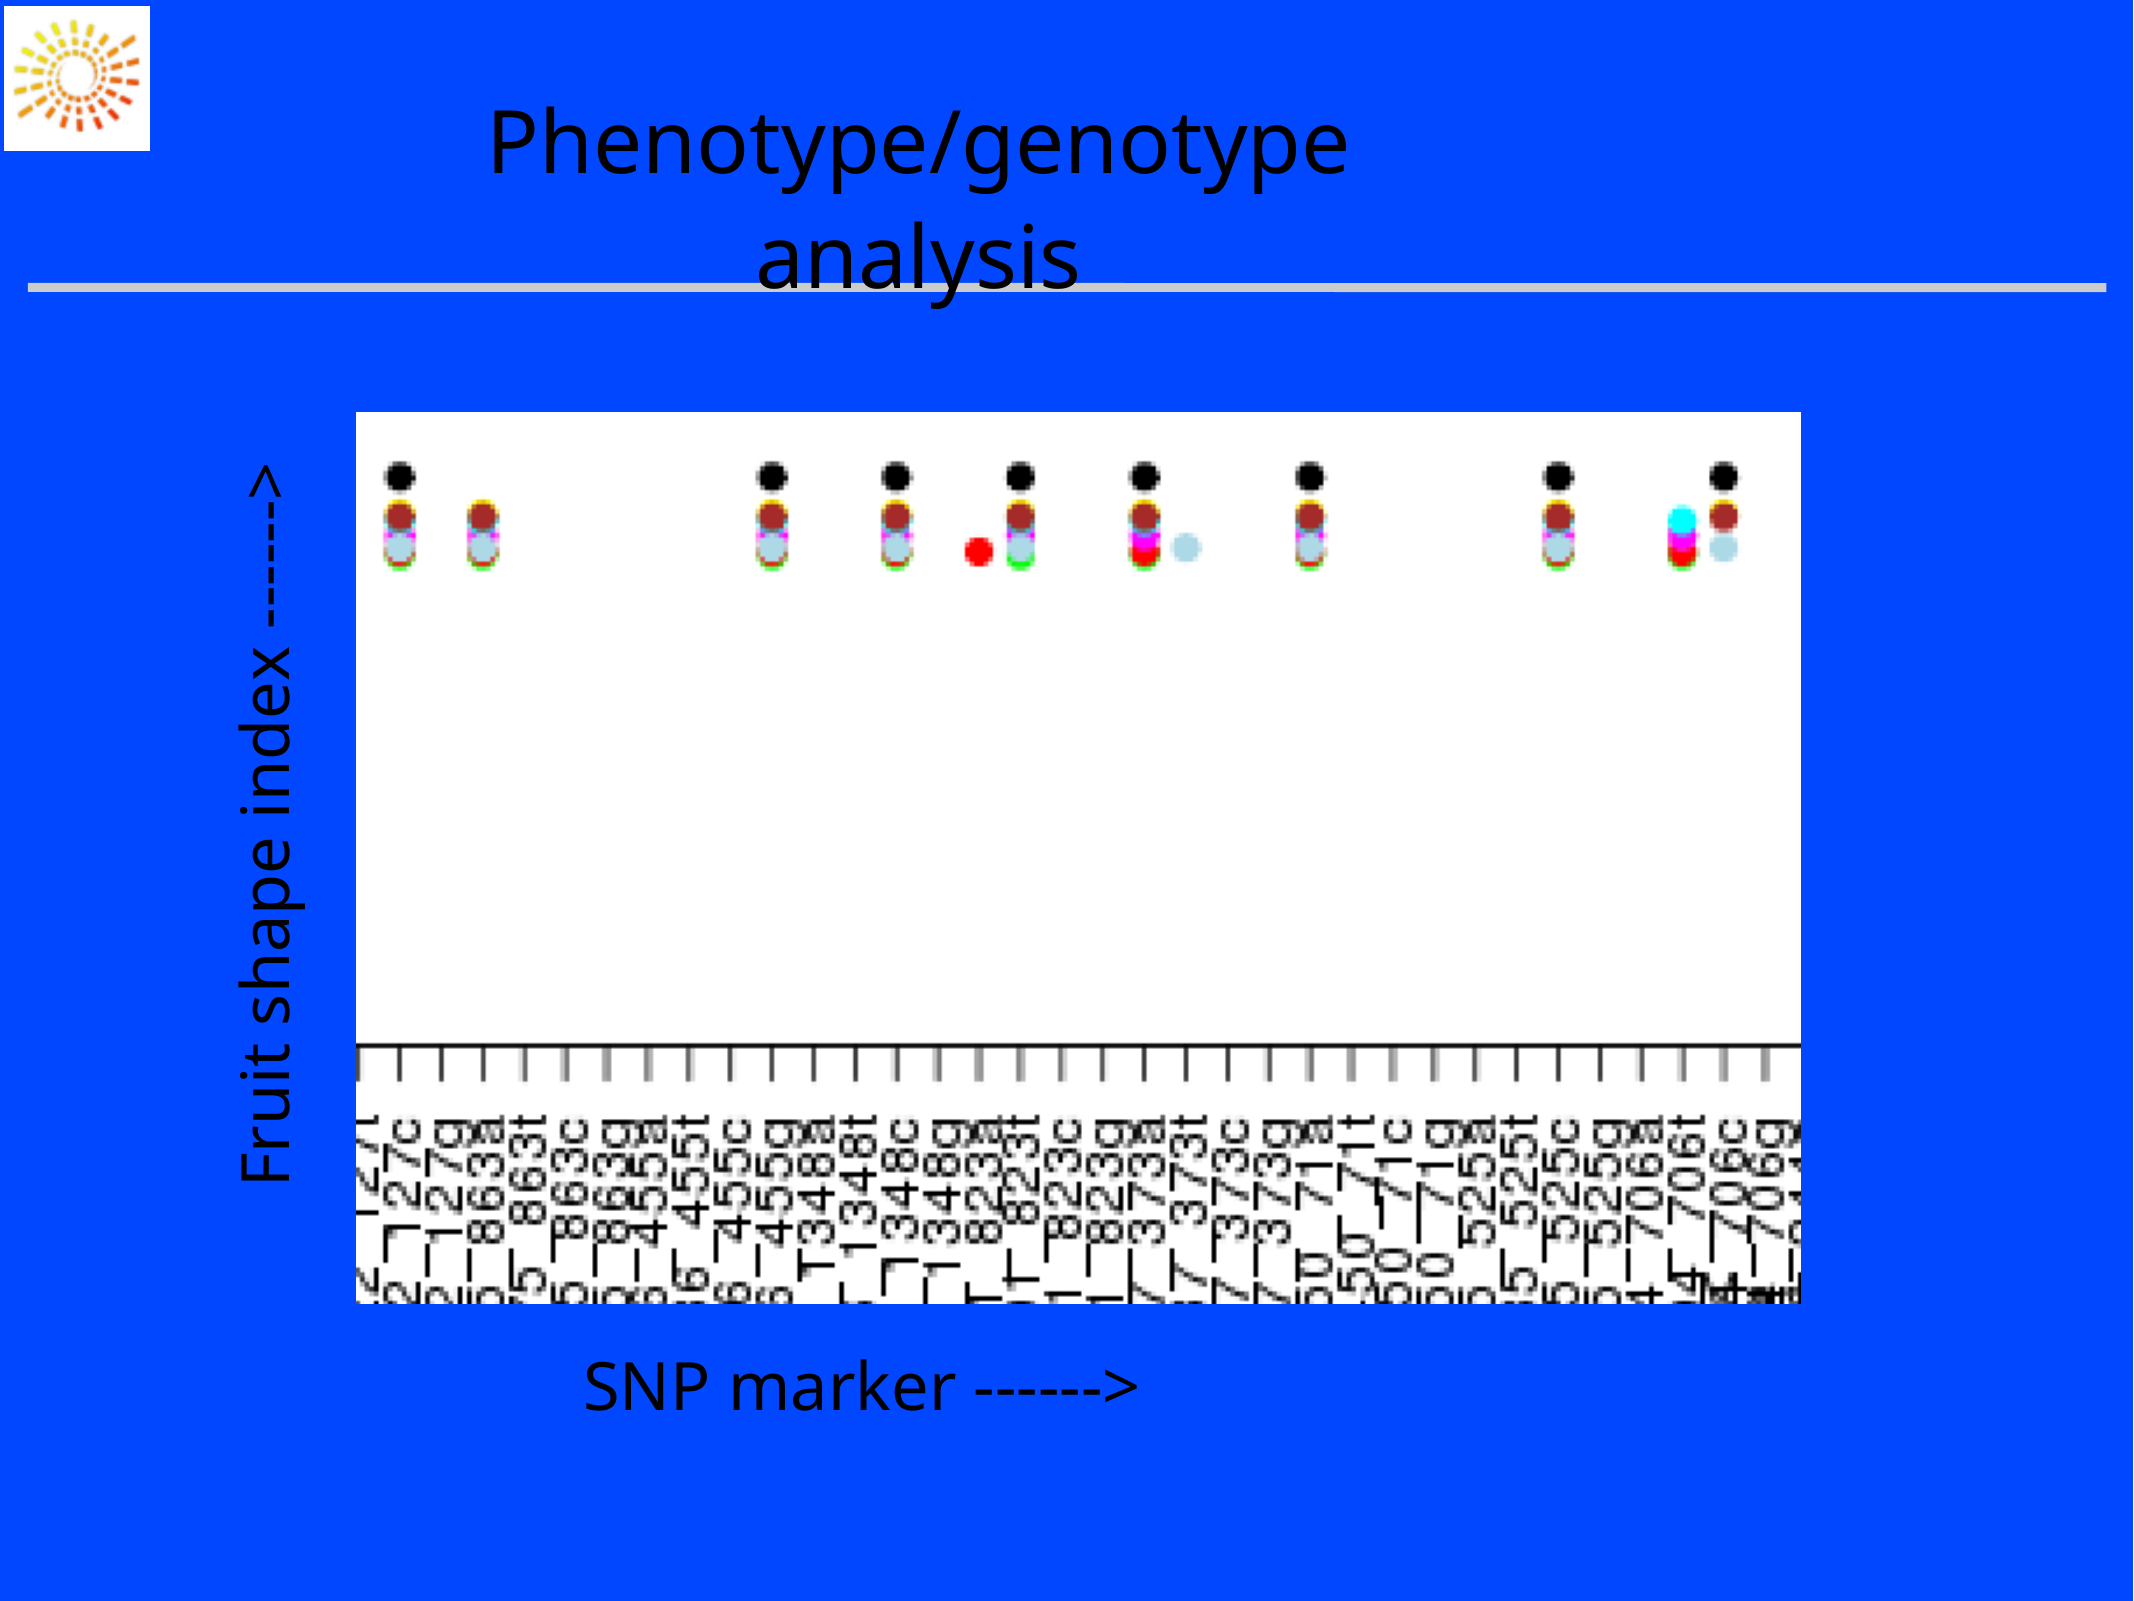

Phenotype/genotype analysis
Fruit shape index ------>
SNP marker ------>